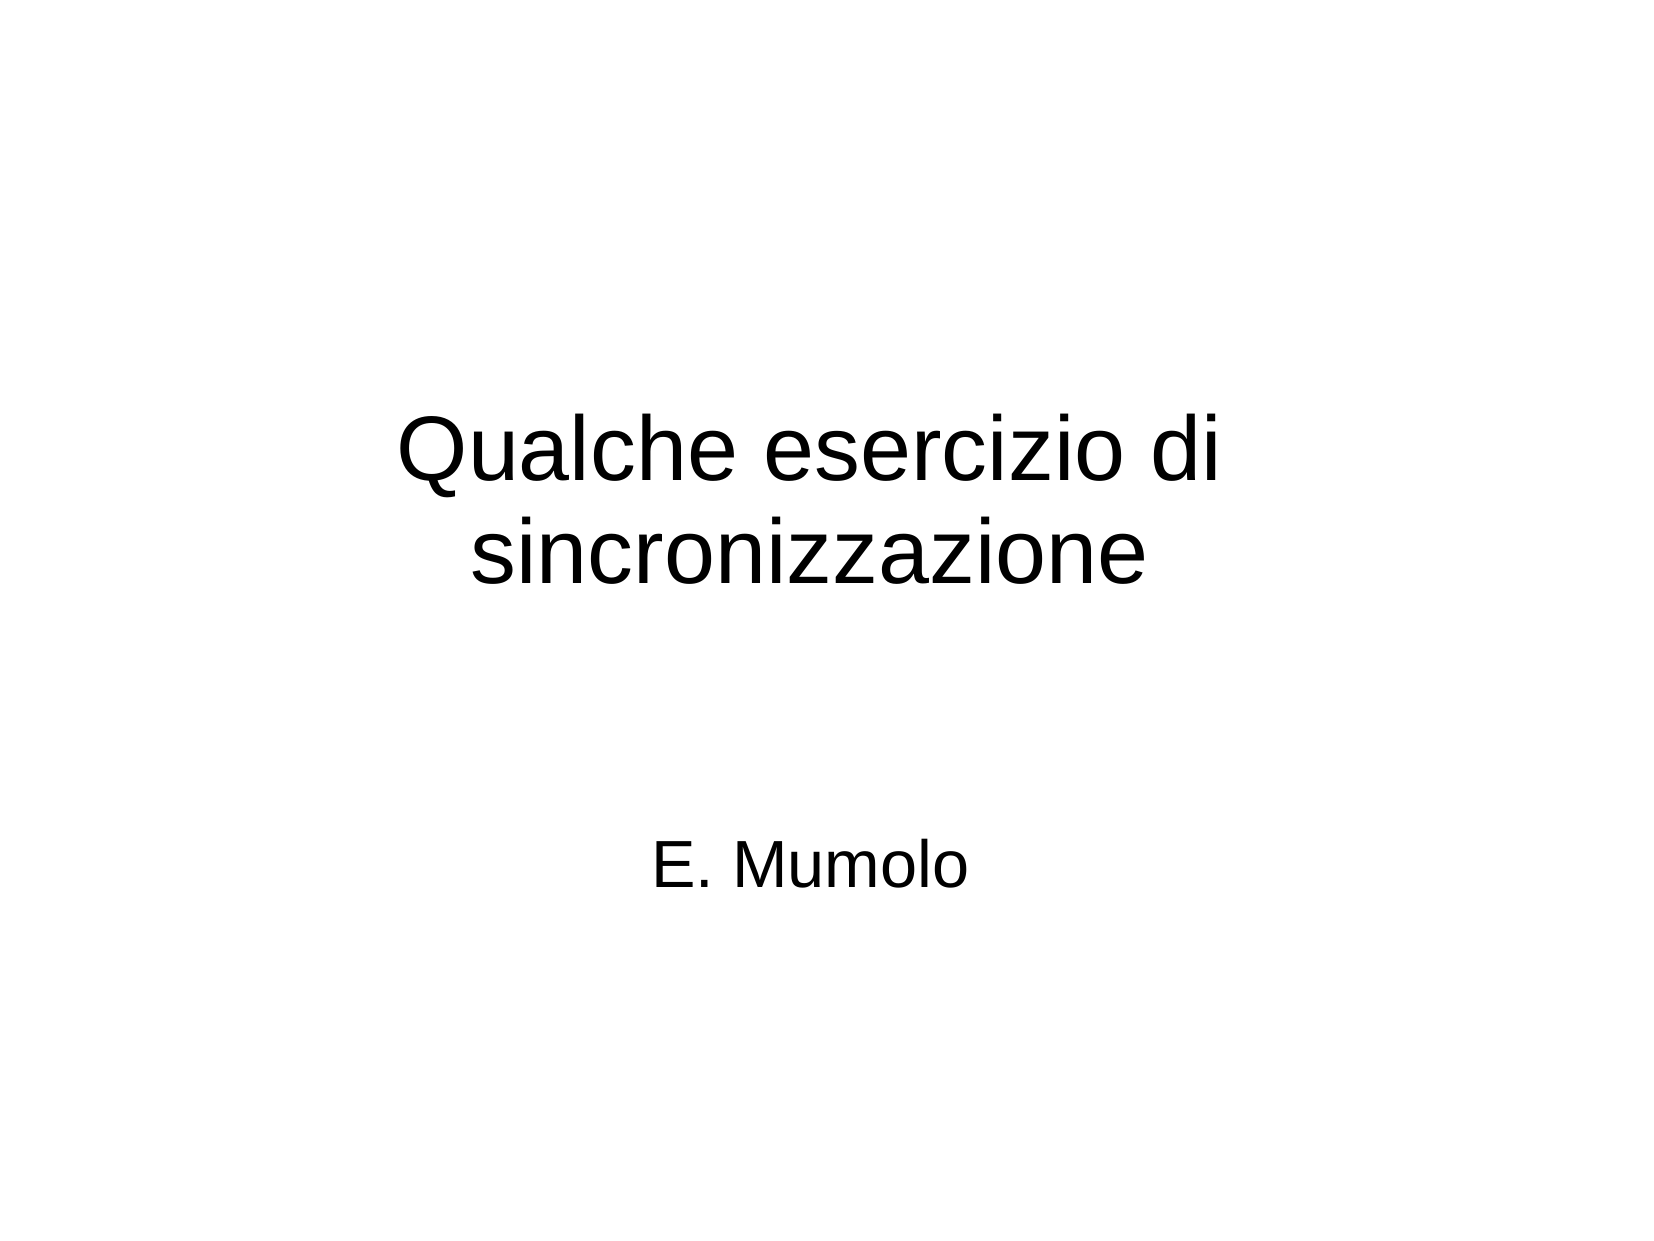

# Qualche esercizio di sincronizzazione
E. Mumolo